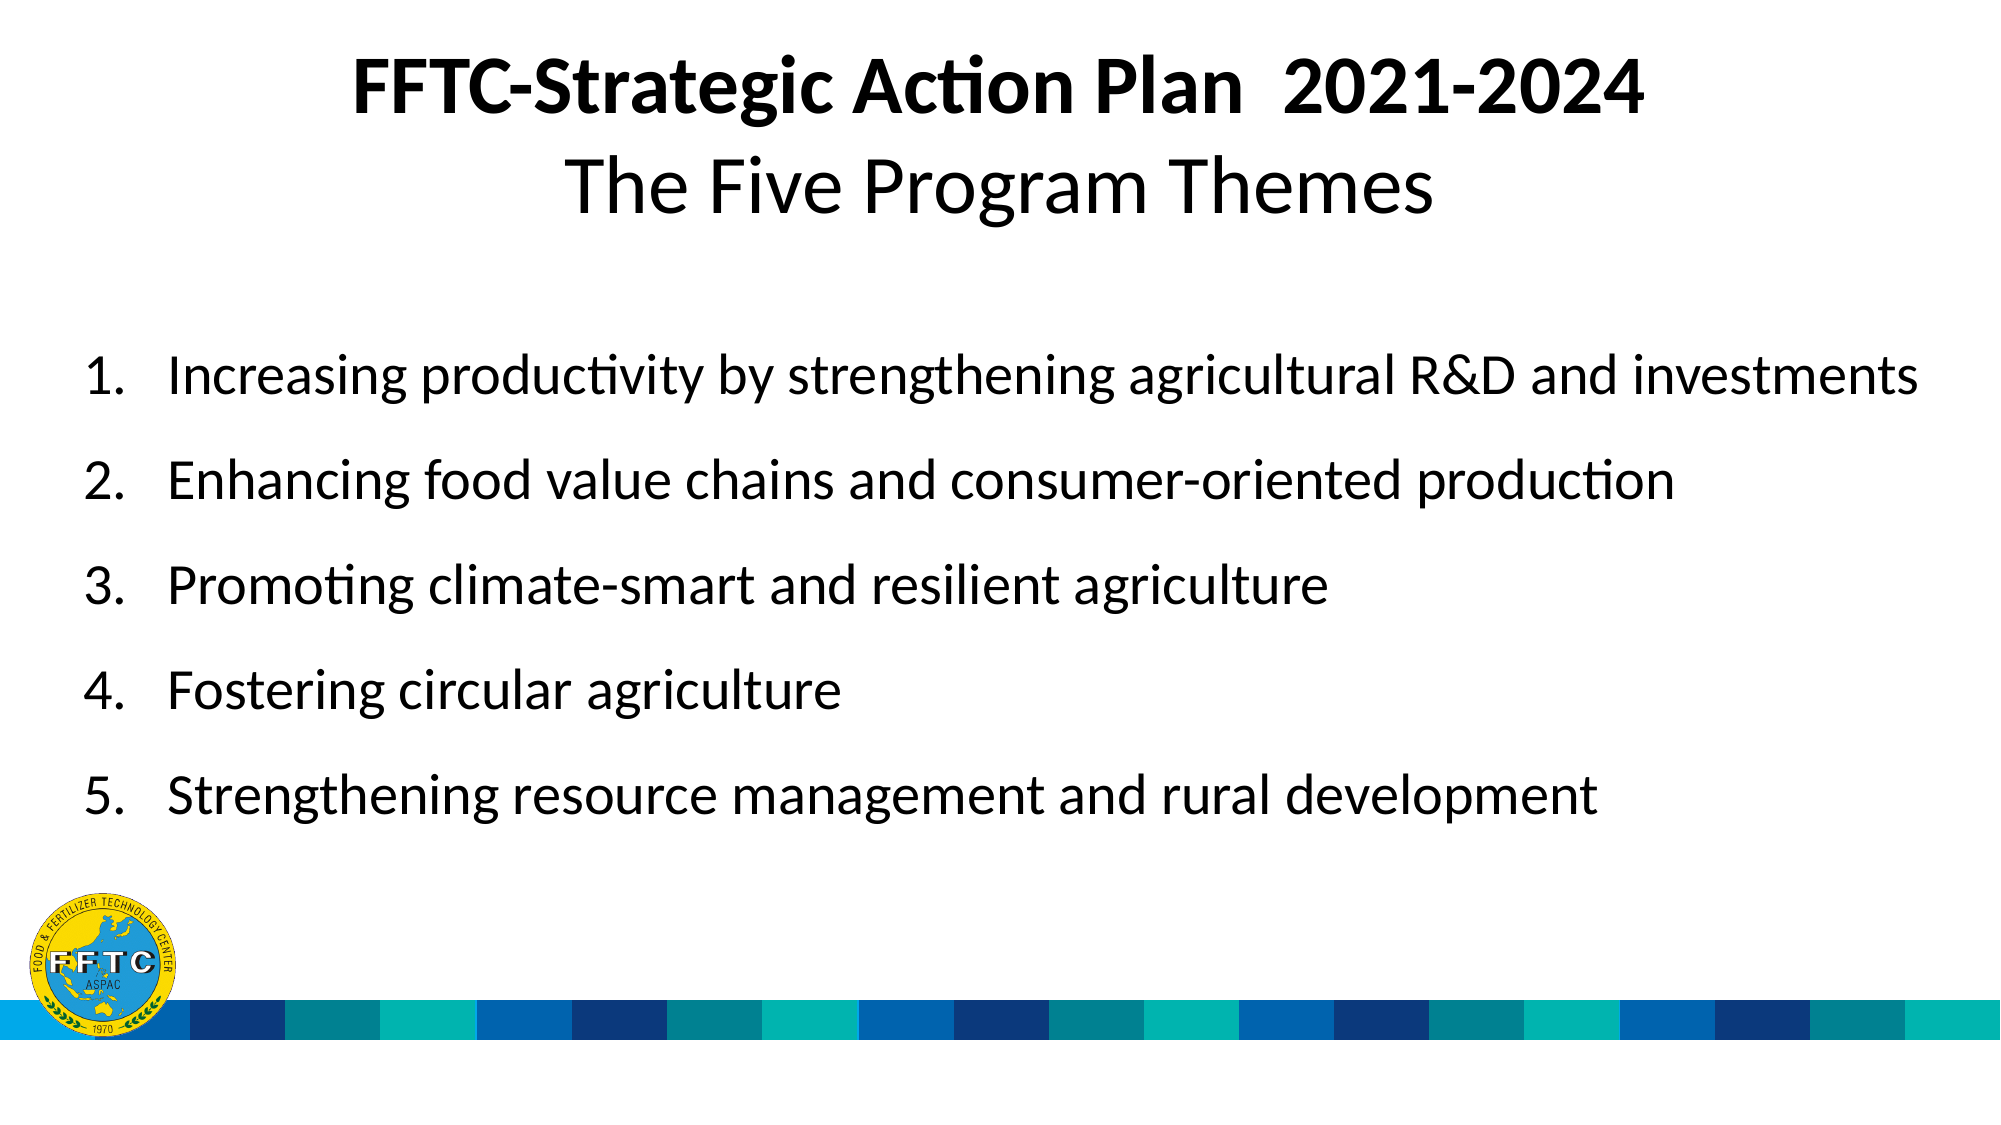

#
FFTC-Strategic Action Plan 2021-2024
The Five Program Themes
Increasing productivity by strengthening agricultural R&D and investments
Enhancing food value chains and consumer-oriented production
Promoting climate-smart and resilient agriculture
Fostering circular agriculture
Strengthening resource management and rural development